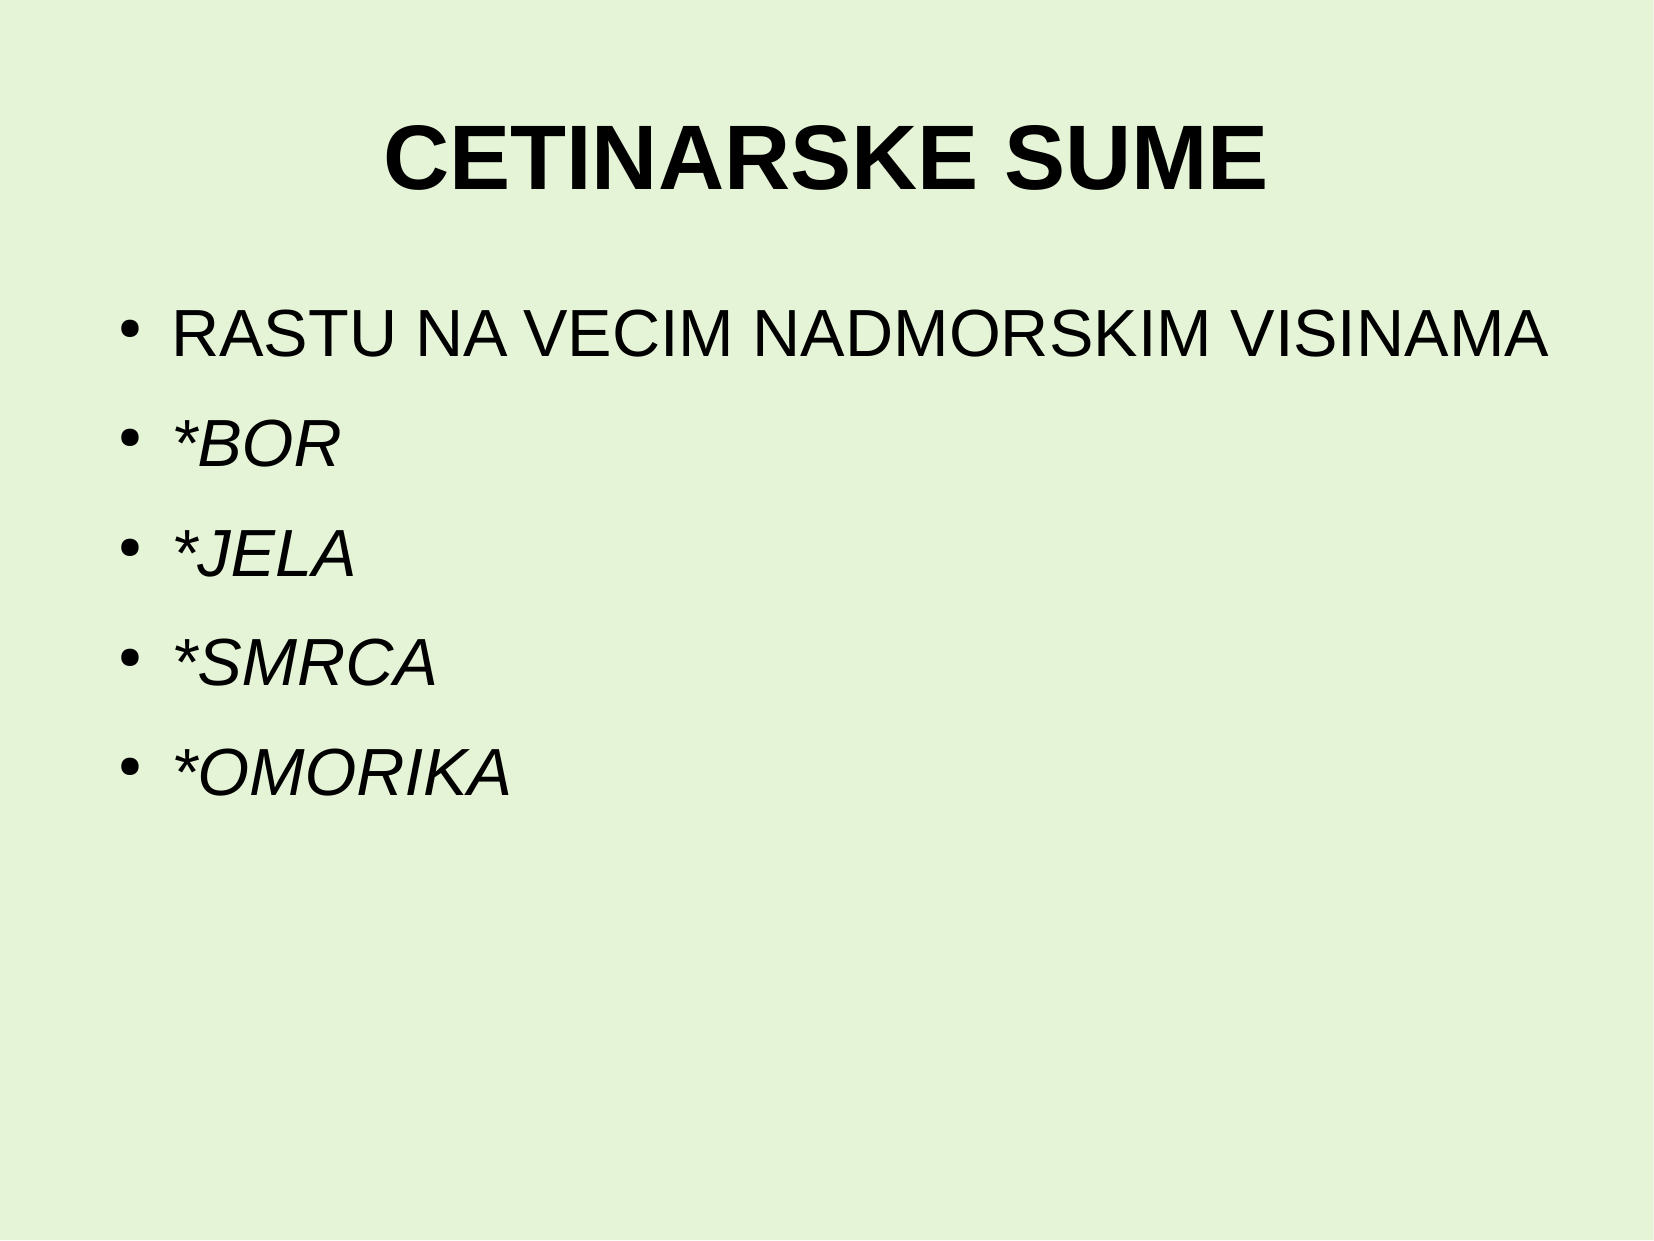

# CETINARSKE SUME
RASTU NA VECIM NADMORSKIM VISINAMA
*BOR
*JELA
*SMRCA
*OMORIKA